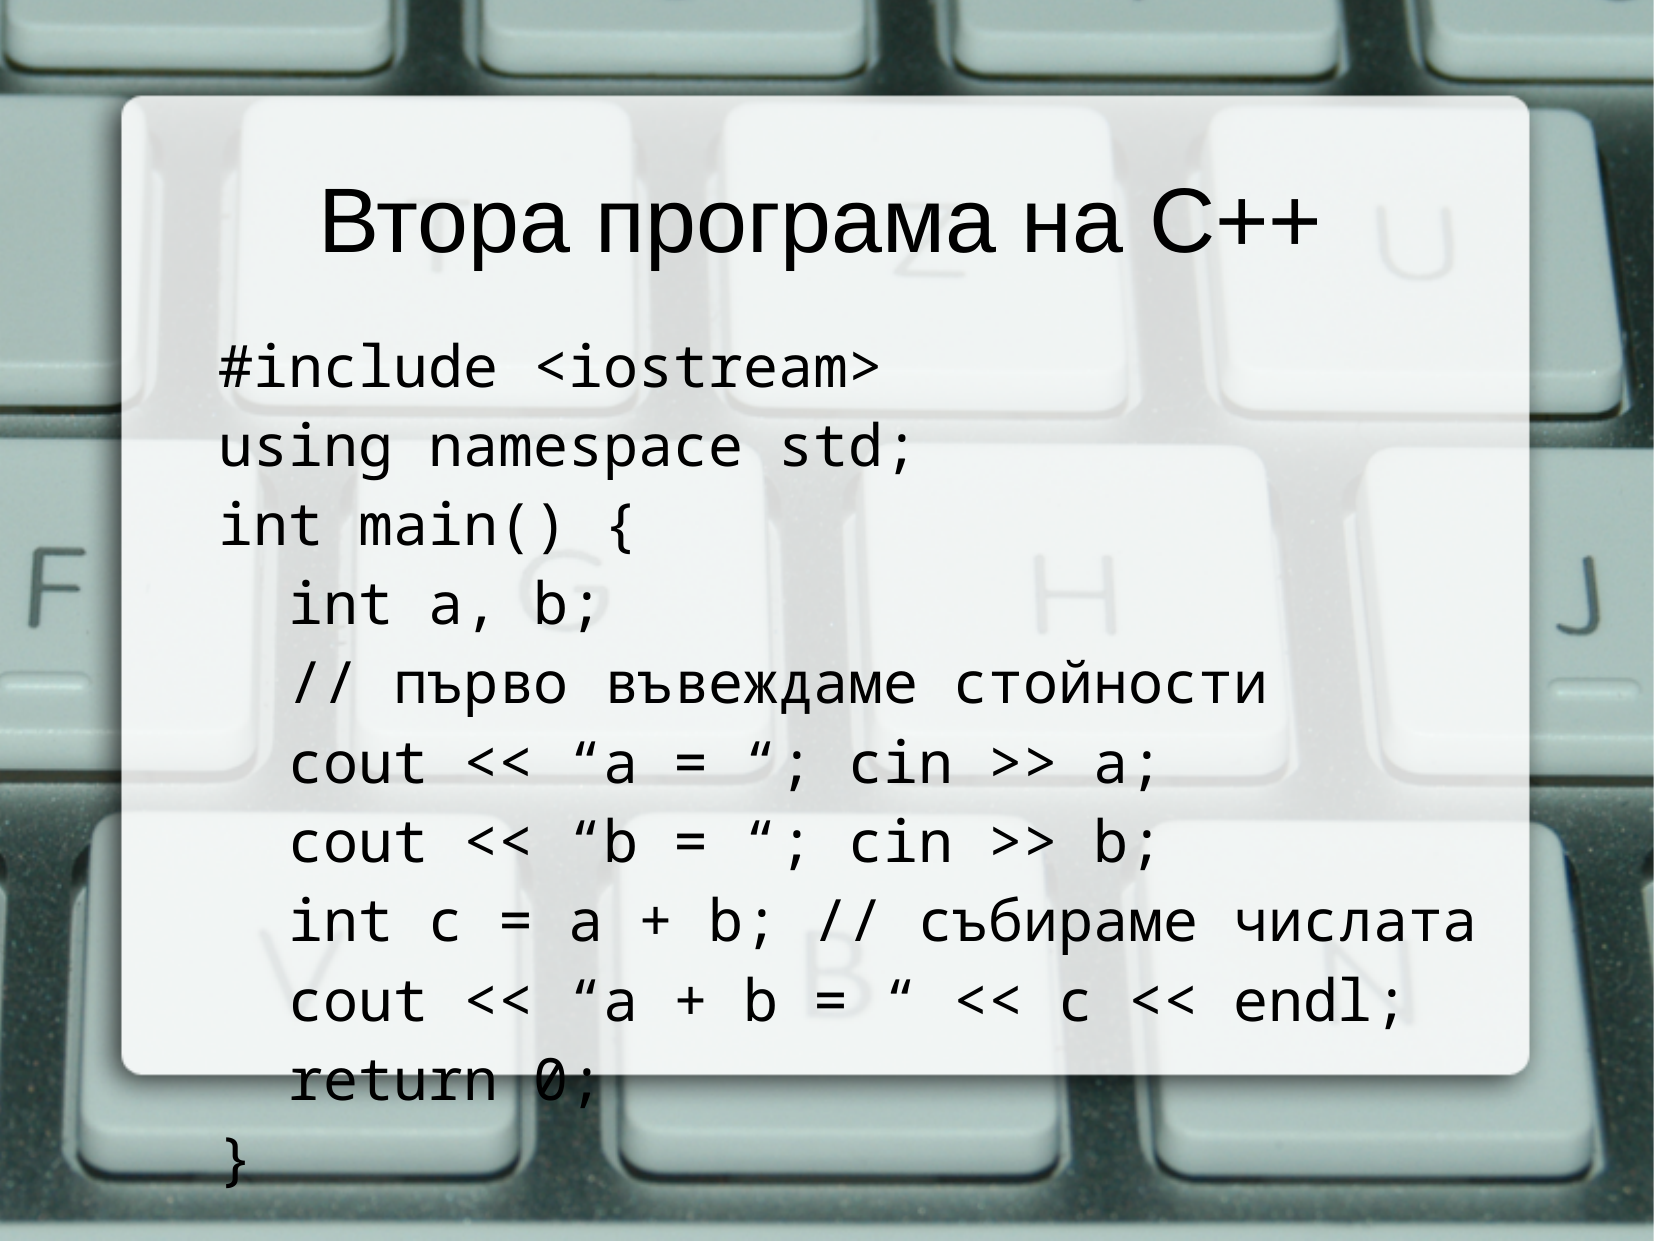

# Втора програма на C++
#include <iostream>
using namespace std;
int main() {
 int a, b;
 // първо въвеждаме стойности
 cout << “a = “; cin >> a;
 cout << “b = “; cin >> b;
 int c = a + b; // събираме числата
 cout << “a + b = “ << c << endl;
 return 0;
}